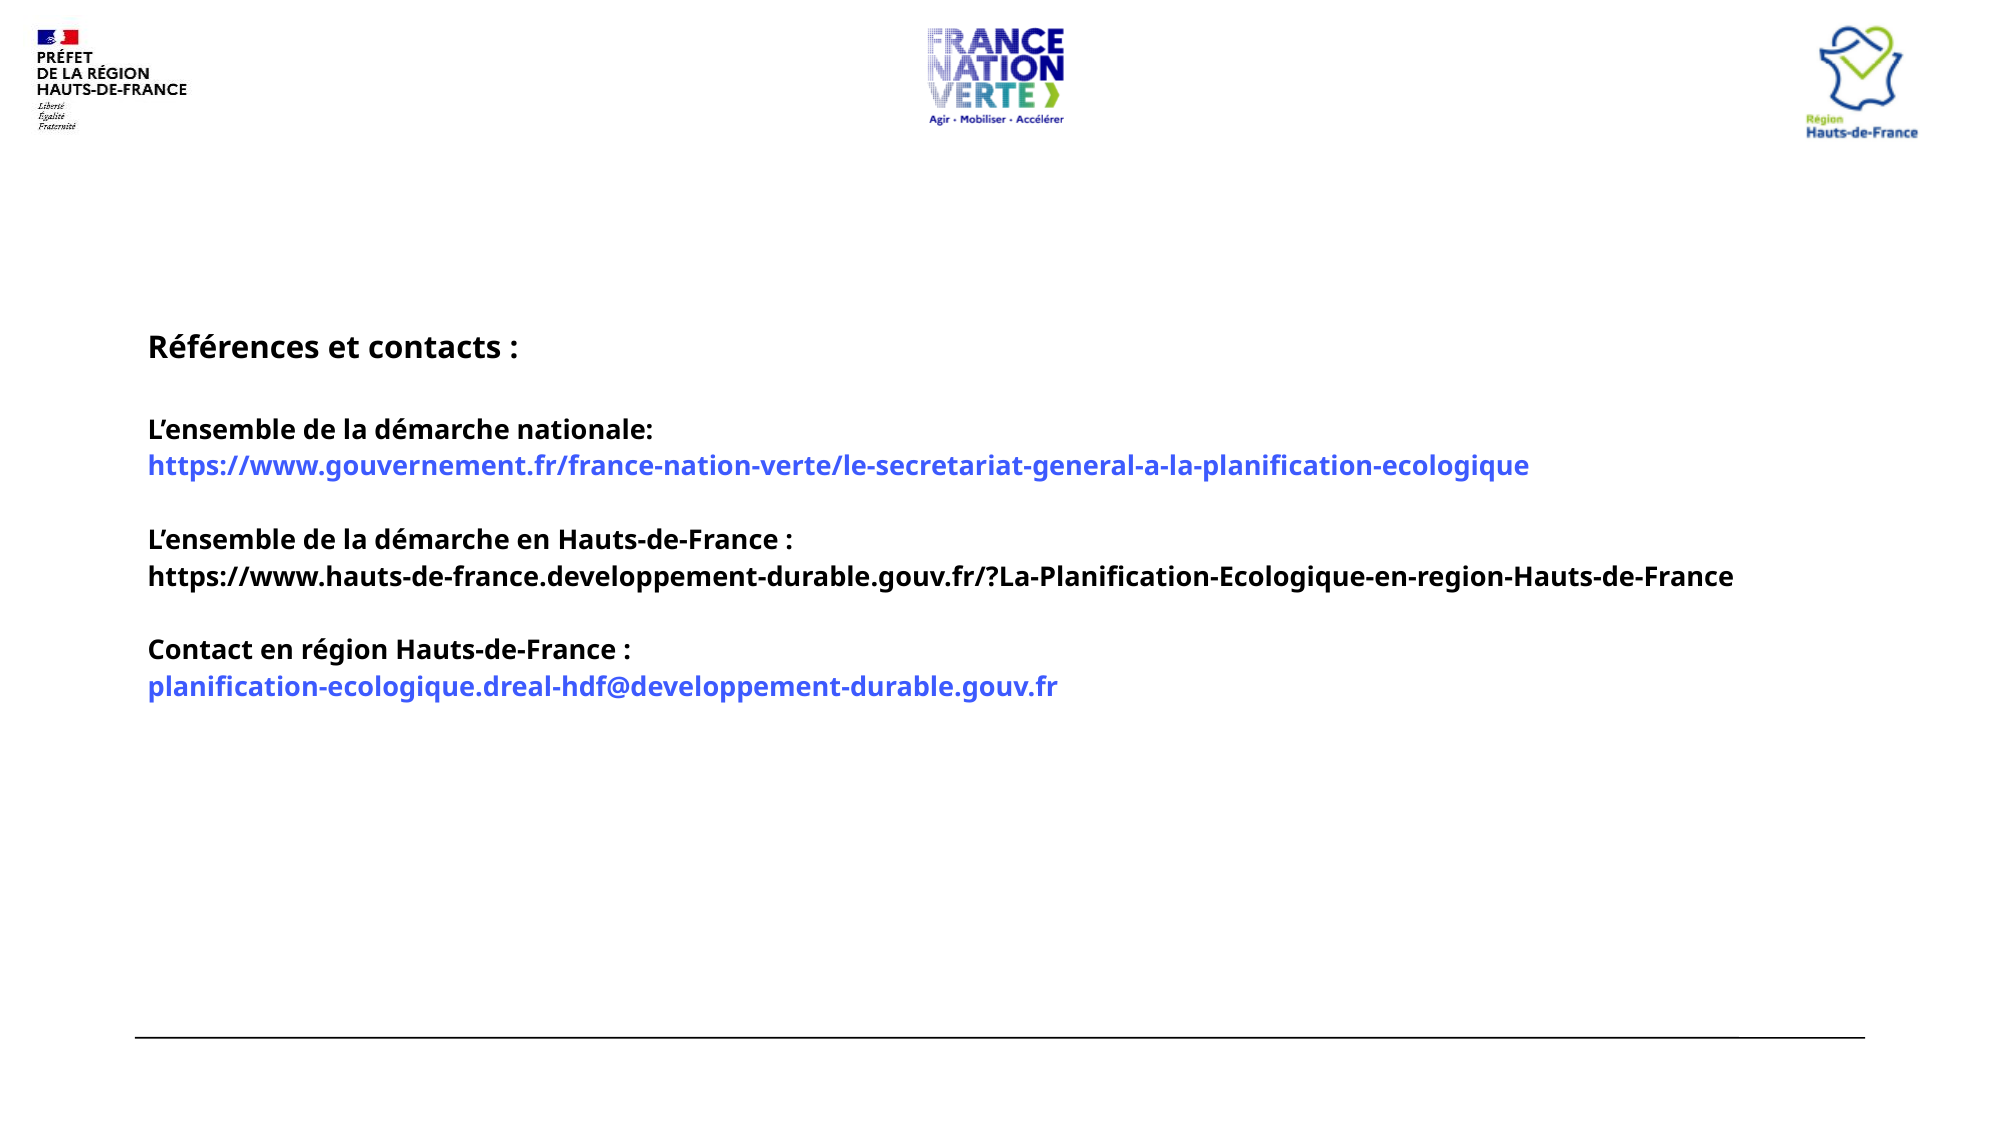

Références et contacts :
L’ensemble de la démarche nationale:
https://www.gouvernement.fr/france-nation-verte/le-secretariat-general-a-la-planification-ecologique
L’ensemble de la démarche en Hauts-de-France :
https://www.hauts-de-france.developpement-durable.gouv.fr/?La-Planification-Ecologique-en-region-Hauts-de-France
Contact en région Hauts-de-France :
planification-ecologique.dreal-hdf@developpement-durable.gouv.fr